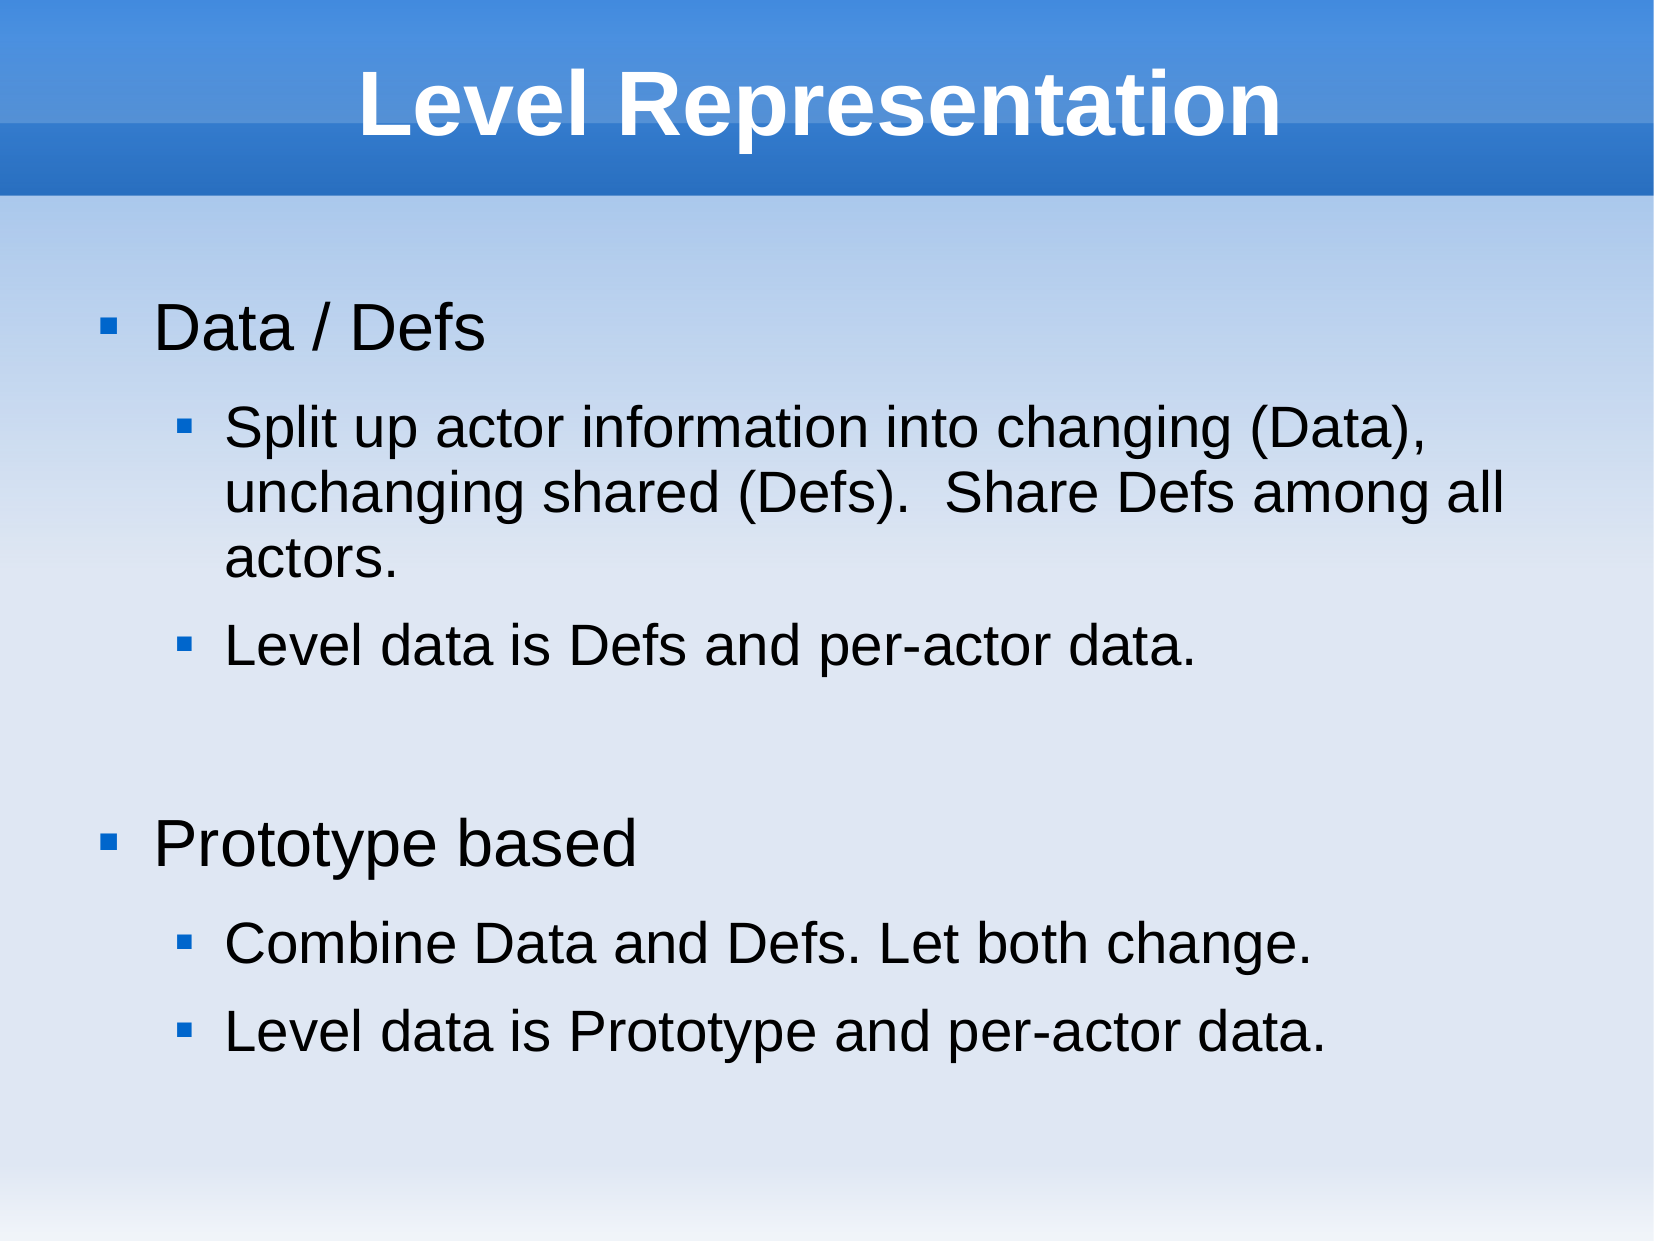

# Level Representation
Data / Defs
Split up actor information into changing (Data), unchanging shared (Defs). Share Defs among all actors.
Level data is Defs and per-actor data.
Prototype based
Combine Data and Defs. Let both change.
Level data is Prototype and per-actor data.